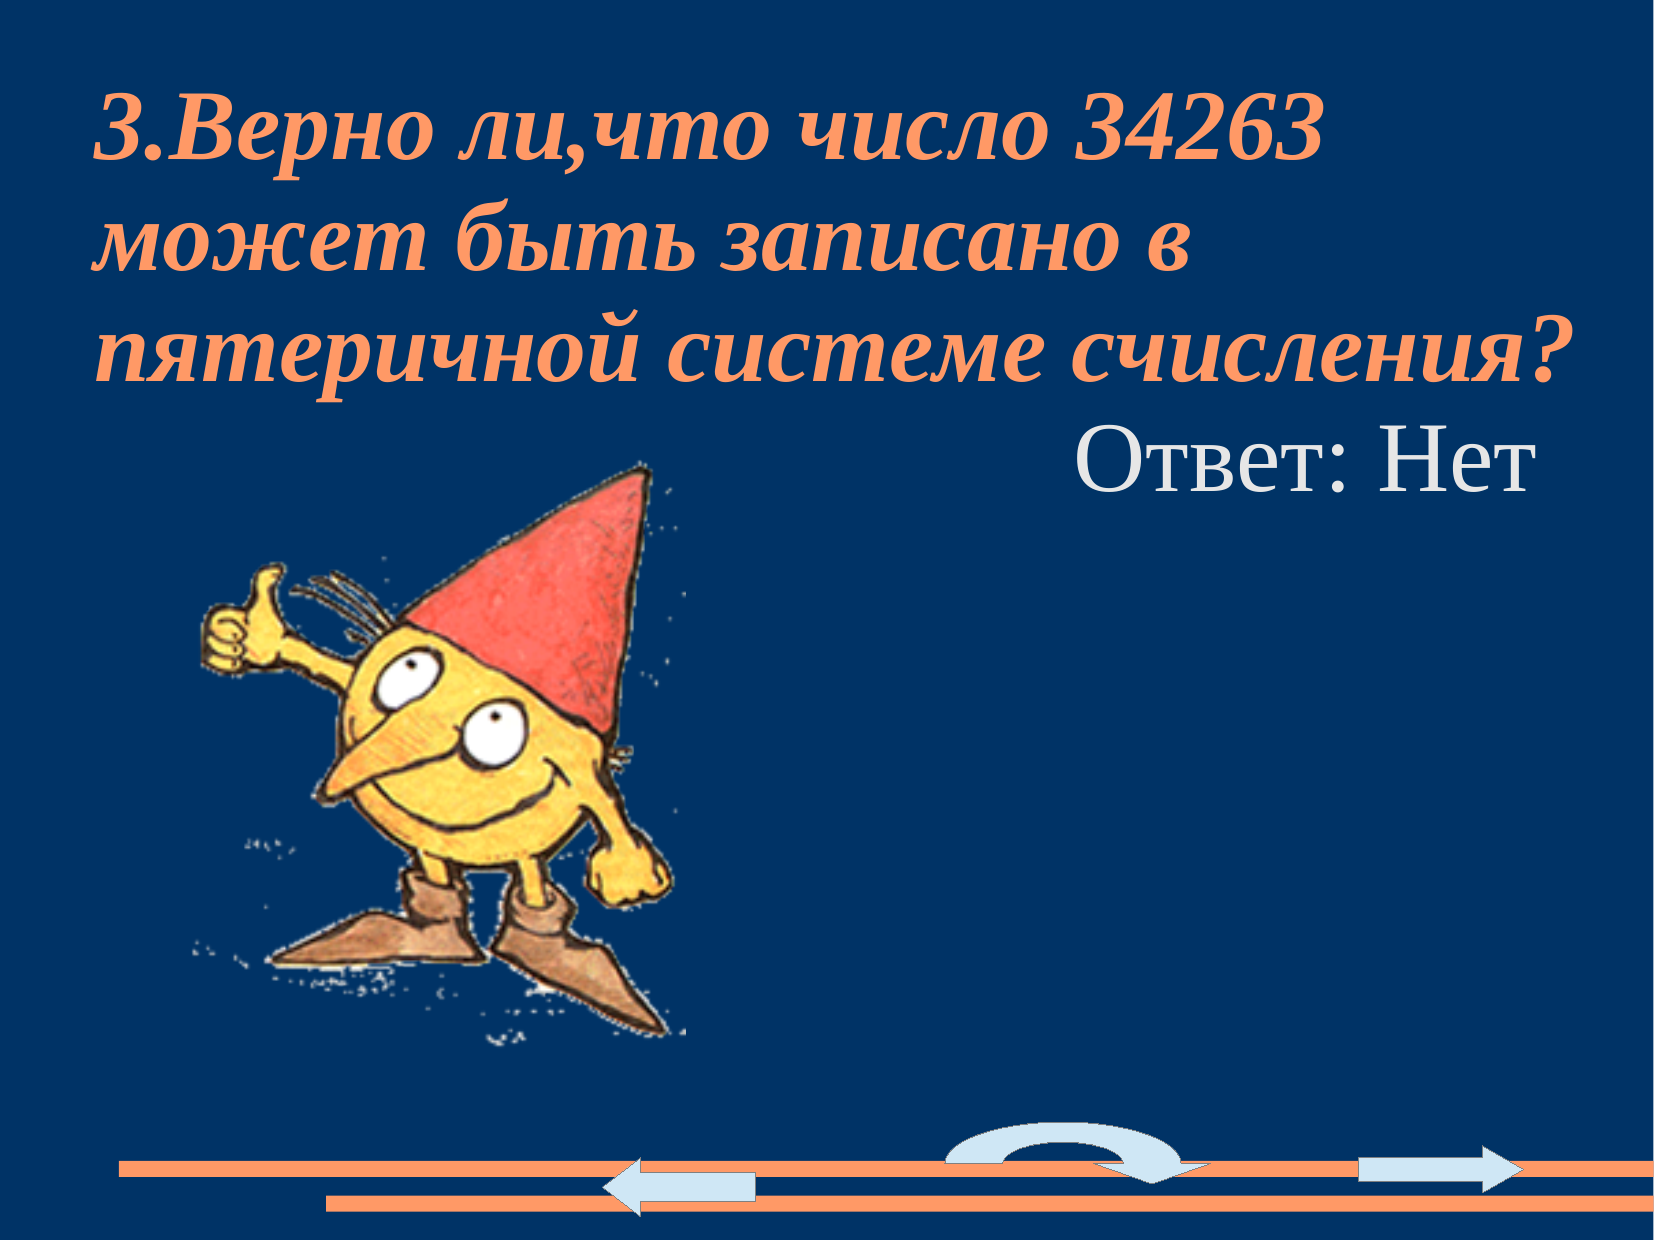

# 3.Верно ли,что число 34263 может быть записано в пятеричной системе счисления?
Ответ: Нет